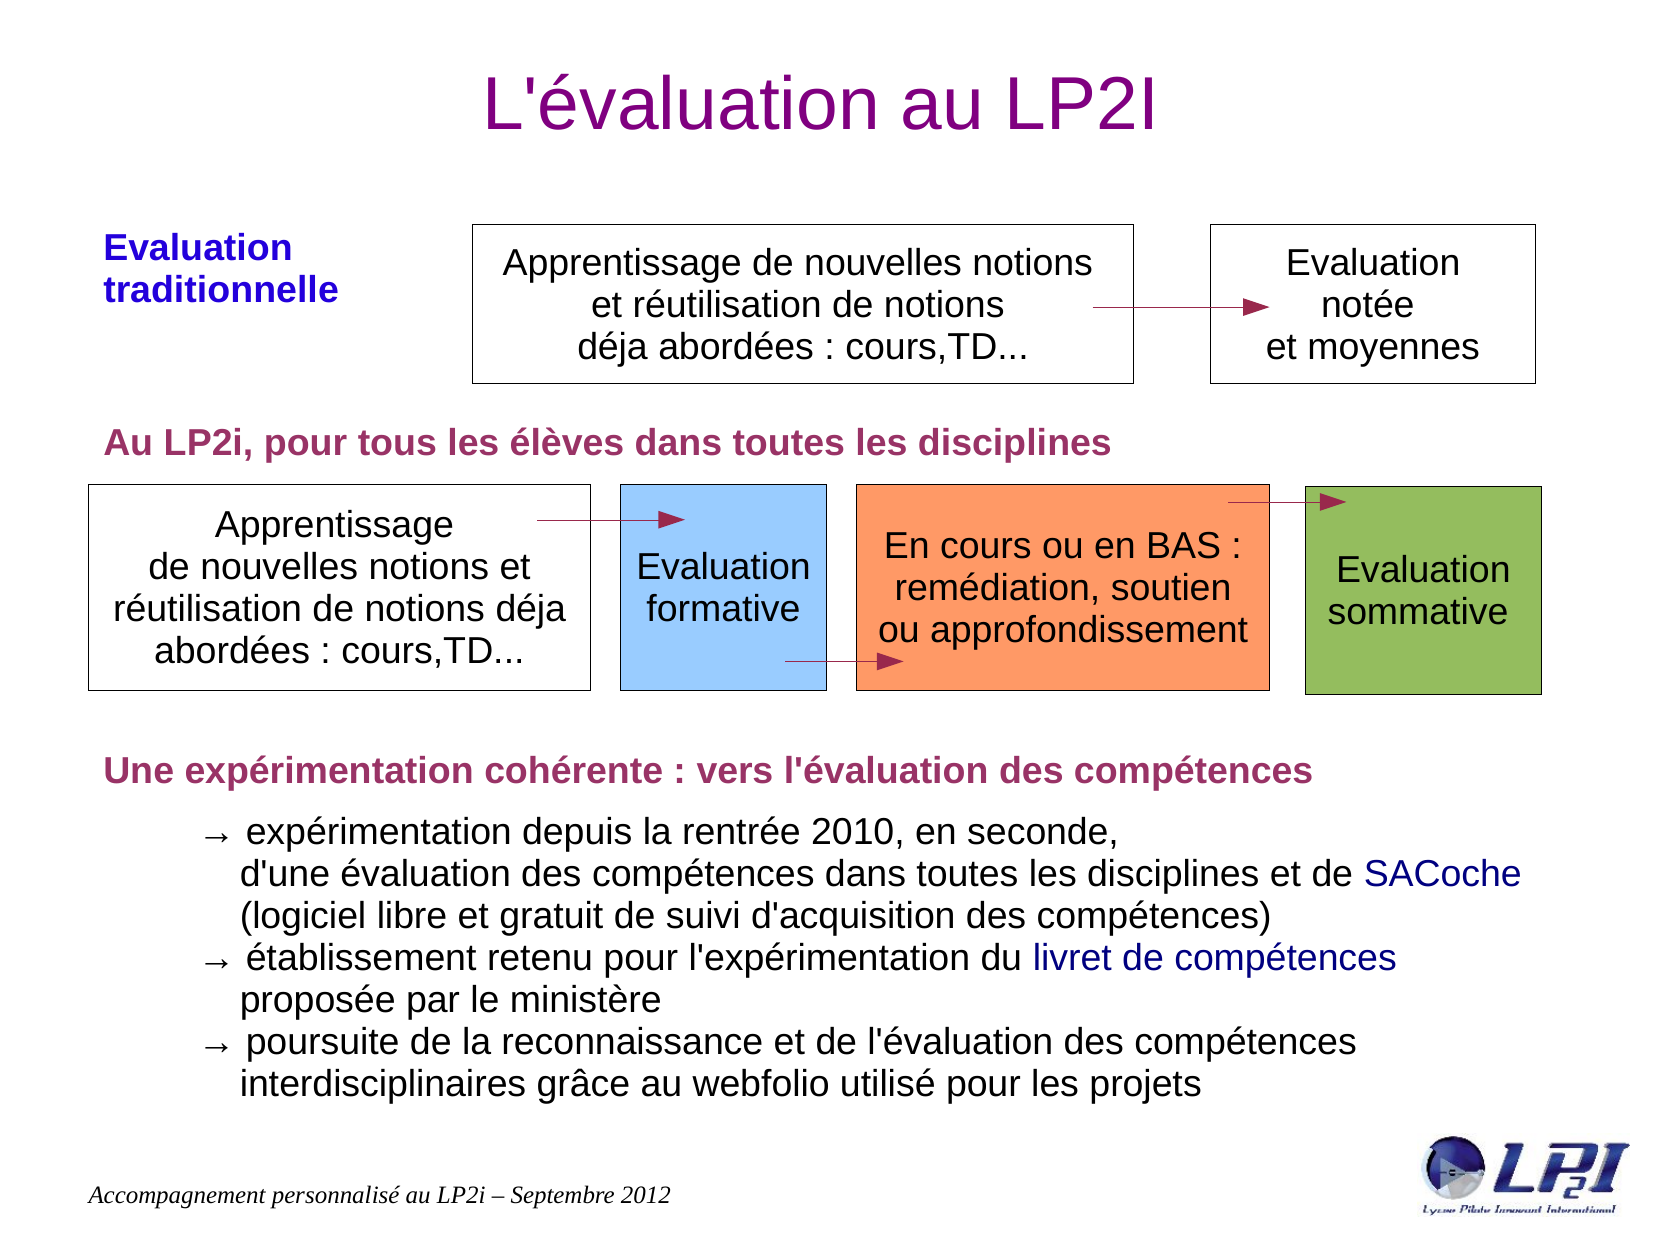

# L'évaluation au LP2I
Evaluation
traditionnelle
Apprentissage de nouvelles notions
et réutilisation de notions
déja abordées : cours,TD...
 Evaluation
notée
et moyennes
Au LP2i, pour tous les élèves dans toutes les disciplines
Apprentissage
de nouvelles notions et réutilisation de notions déja abordées : cours,TD...
Evaluation formative
En cours ou en BAS :
remédiation, soutien ou approfondissement
Evaluation sommative
Une expérimentation cohérente : vers l'évaluation des compétences
→ expérimentation depuis la rentrée 2010, en seconde,
 d'une évaluation des compétences dans toutes les disciplines et de SACoche
 (logiciel libre et gratuit de suivi d'acquisition des compétences)
→ établissement retenu pour l'expérimentation du livret de compétences
 proposée par le ministère
→ poursuite de la reconnaissance et de l'évaluation des compétences
 interdisciplinaires grâce au webfolio utilisé pour les projets